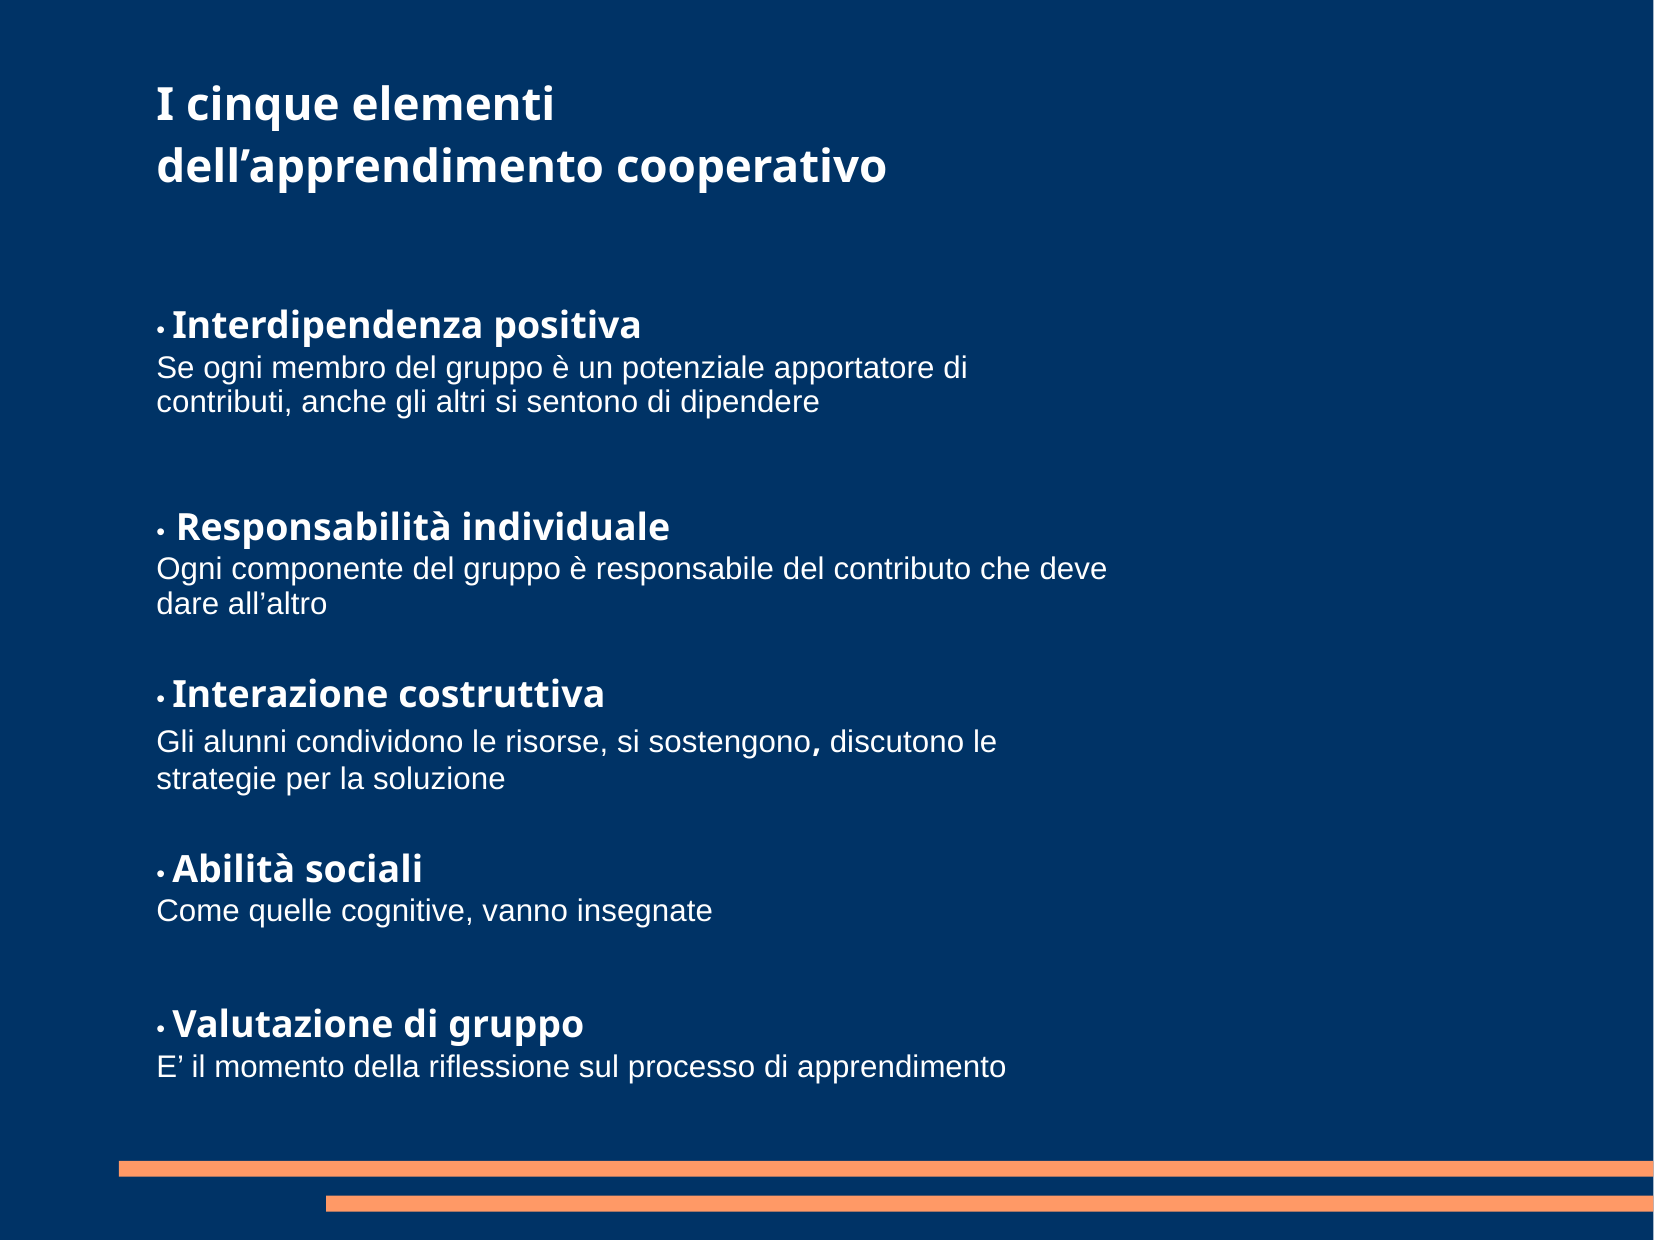

I cinque elementi
dell’apprendimento cooperativo
• Interdipendenza positiva
Se ogni membro del gruppo è un potenziale apportatore di
contributi, anche gli altri si sentono di dipendere
• Responsabilità individuale
Ogni componente del gruppo è responsabile del contributo che deve
dare all’altro
• Interazione costruttiva
Gli alunni condividono le risorse, si sostengono, discutono le
strategie per la soluzione
• Abilità sociali
Come quelle cognitive, vanno insegnate
• Valutazione di gruppo
E’ il momento della riflessione sul processo di apprendimento